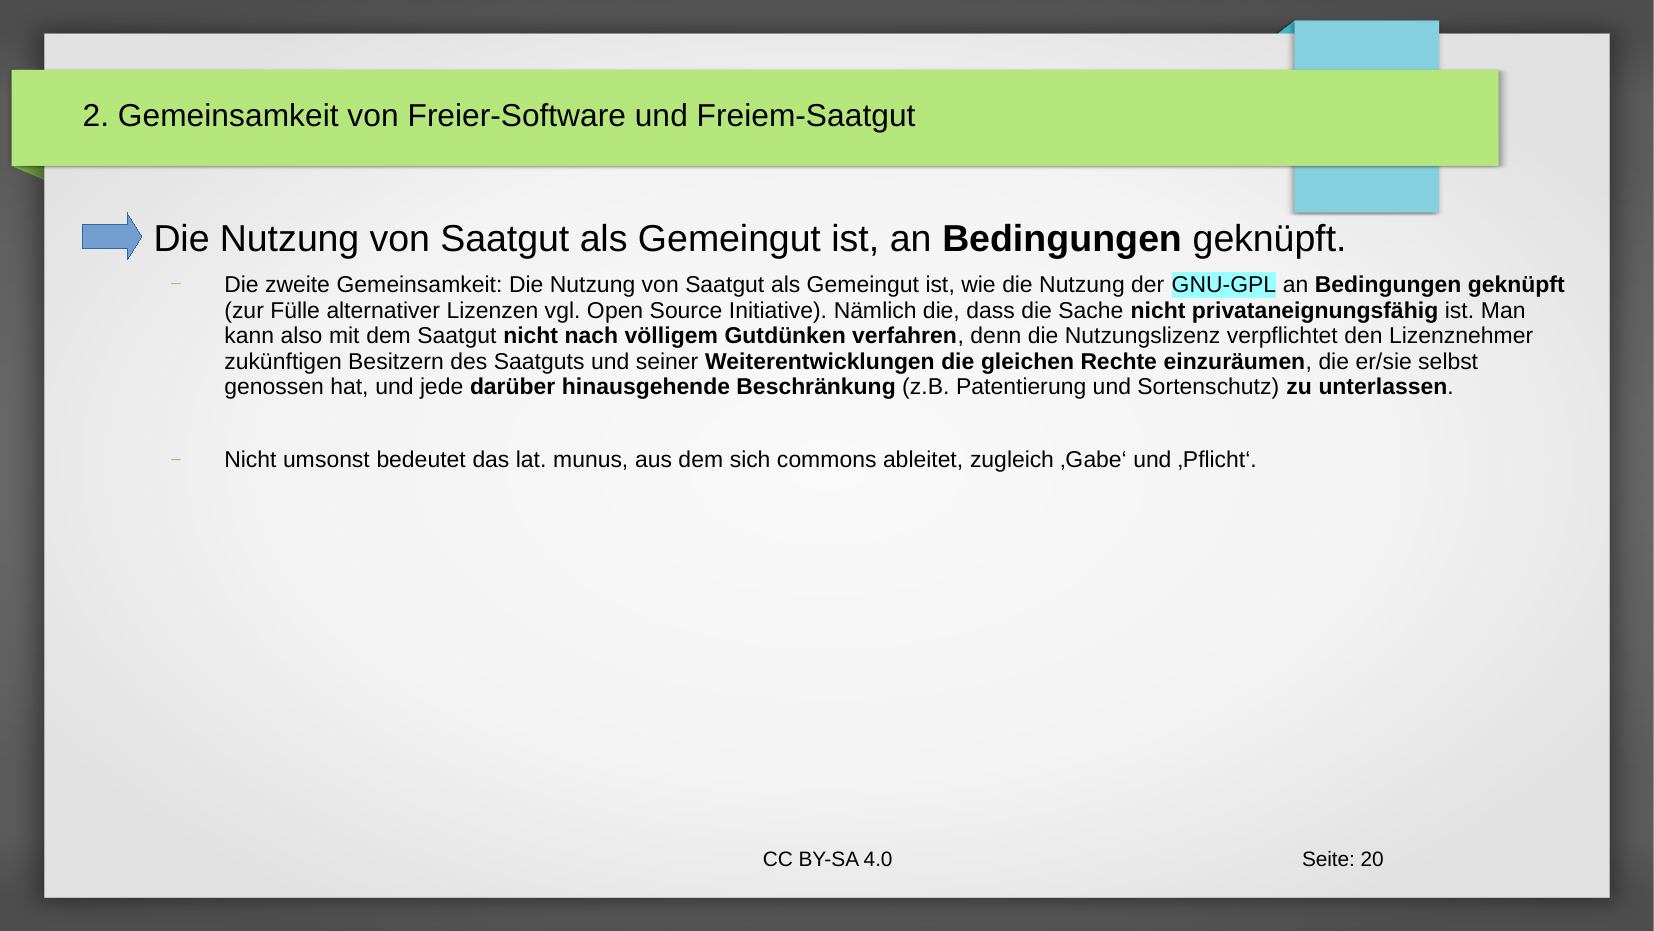

# 2. Gemeinsamkeit von Freier-Software und Freiem-Saatgut
Die Nutzung von Saatgut als Gemeingut ist, an Bedingungen geknüpft.
Die zweite Gemeinsamkeit: Die Nutzung von Saatgut als Gemeingut ist, wie die Nutzung der GNU-GPL an Bedingungen geknüpft (zur Fülle alternativer Lizenzen vgl. Open Source Initiative). Nämlich die, dass die Sache nicht privataneignungsfähig ist. Man kann also mit dem Saatgut nicht nach völligem Gutdünken verfahren, denn die Nutzungslizenz verpflichtet den Lizenznehmer zukünftigen Besitzern des Saatguts und seiner Weiterentwicklungen die gleichen Rechte einzuräumen, die er/sie selbst genossen hat, und jede darüber hinausgehende Beschränkung (z.B. Patentierung und Sortenschutz) zu unterlassen.
Nicht umsonst bedeutet das lat. munus, aus dem sich commons ableitet, zugleich ‚Gabe‘ und ‚Pflicht‘.